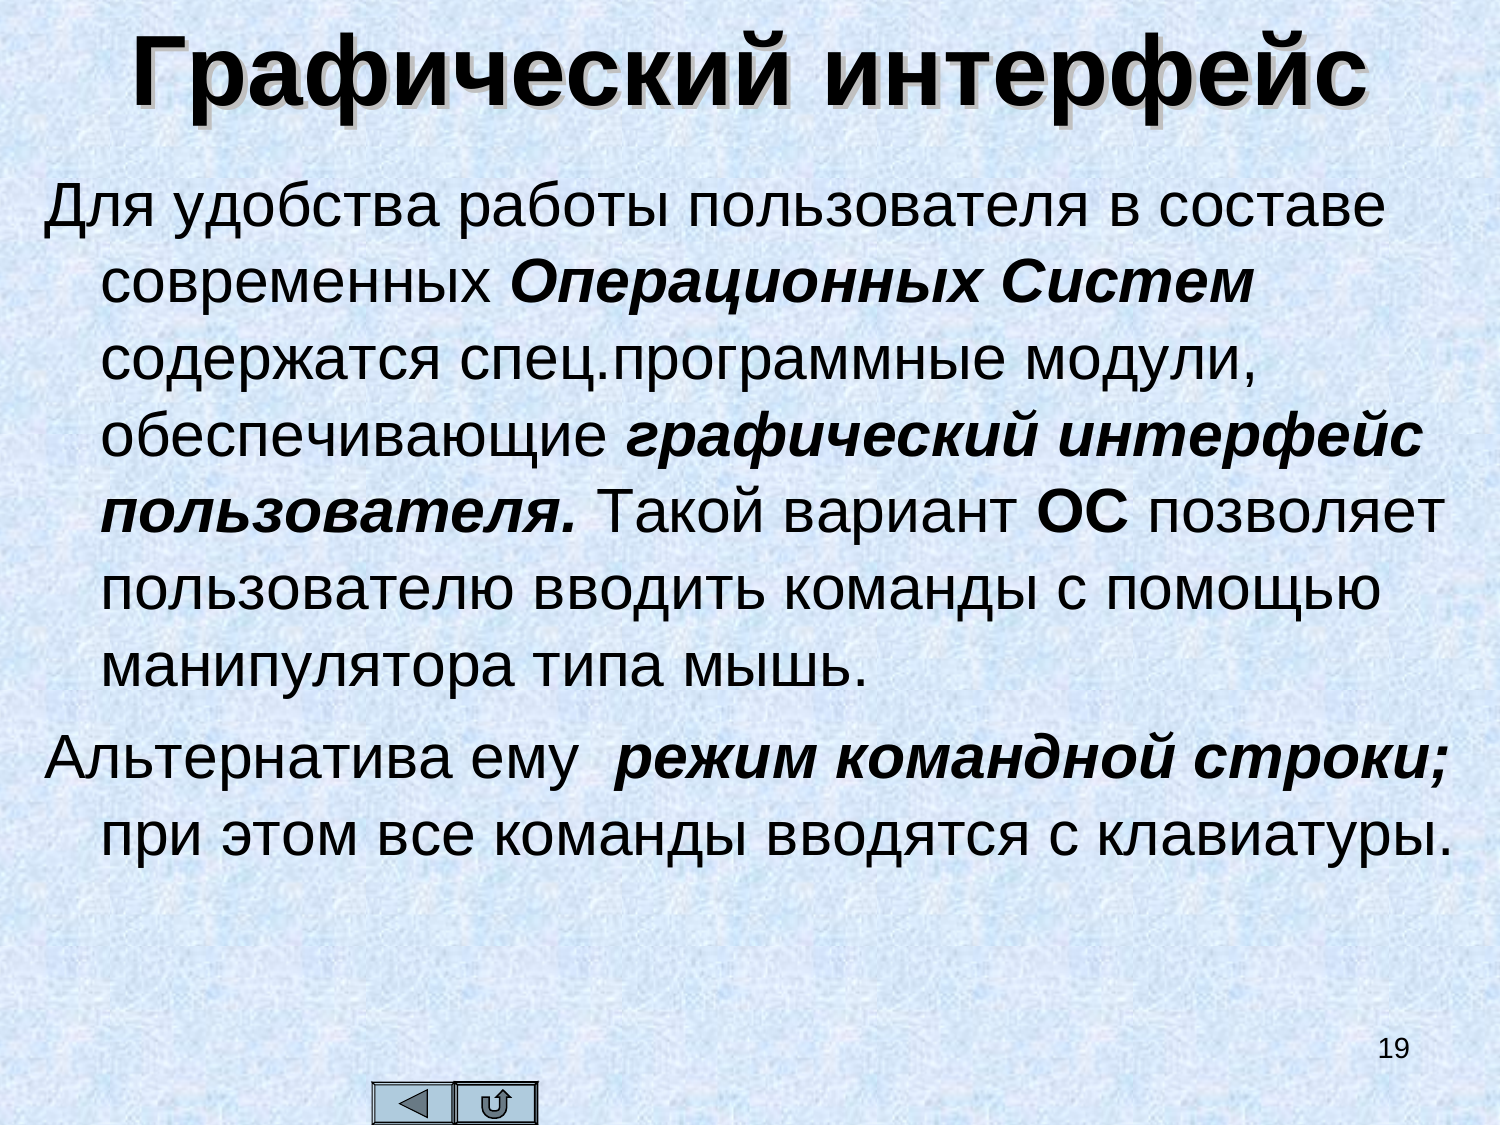

# Графический интерфейс
Для удобства работы пользователя в составе современных Операционных Систем содержатся спец.программные модули, обеспечивающие графический интерфейс пользователя. Такой вариант ОС позволяет пользователю вводить команды с помощью манипулятора типа мышь.
Альтернатива ему режим командной строки; при этом все команды вводятся с клавиатуры.
19